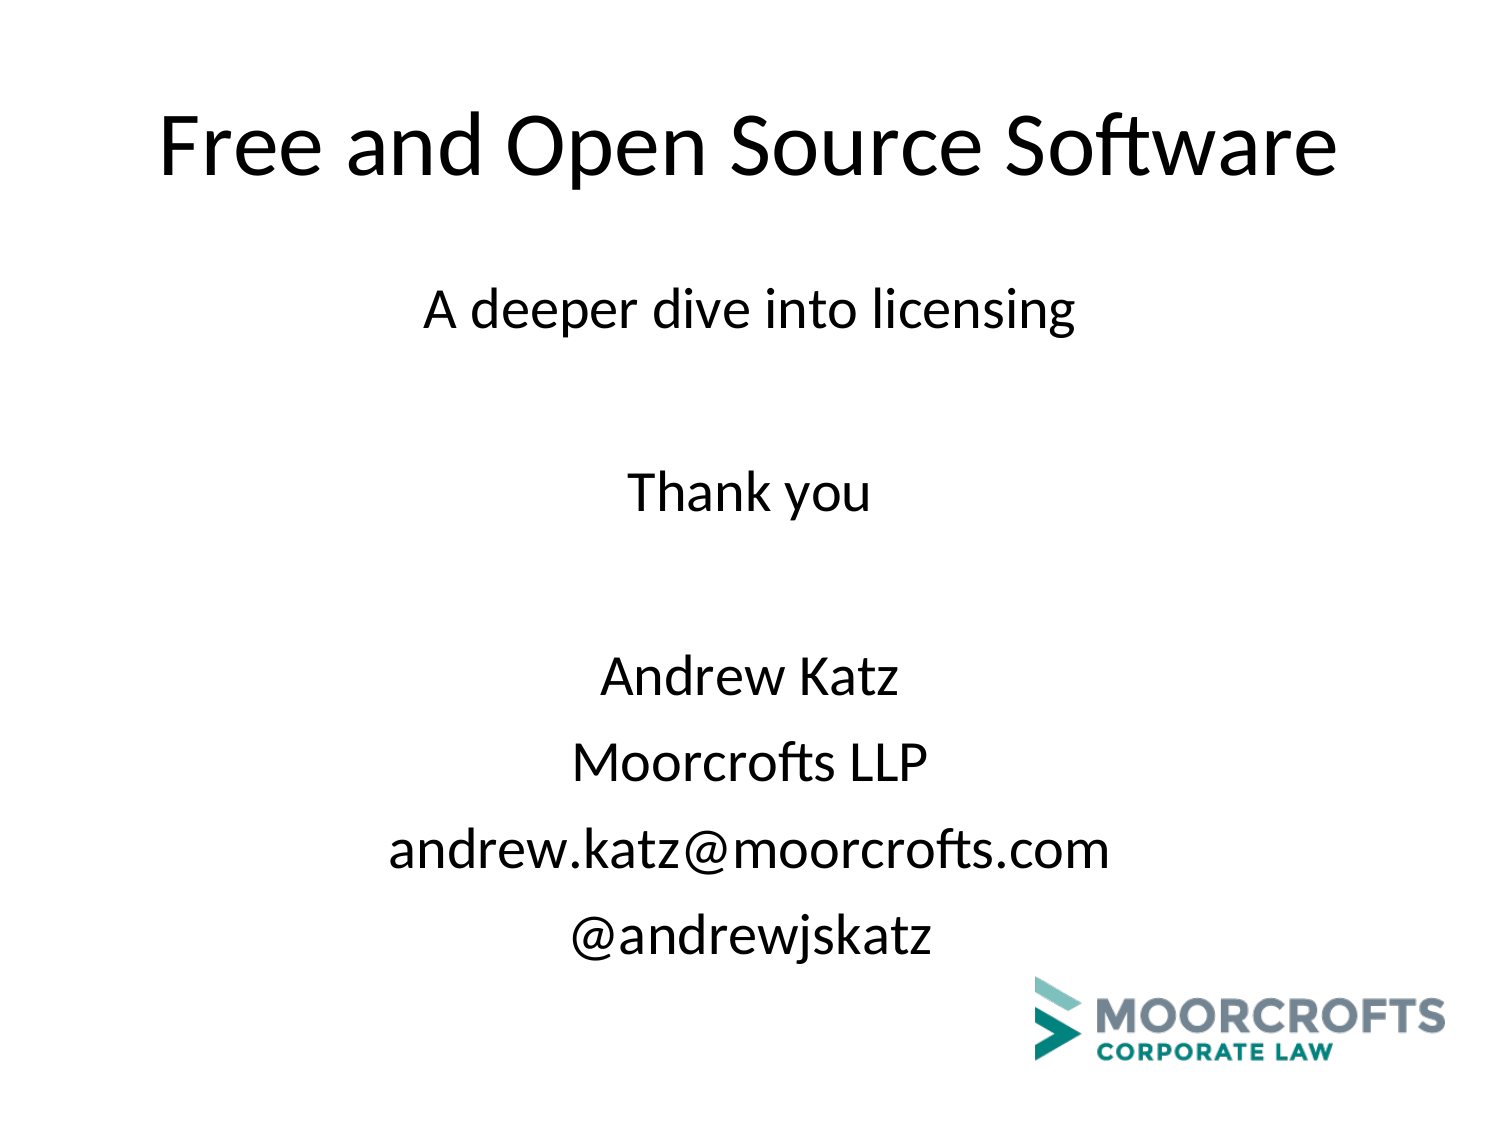

# Free and Open Source Software
A deeper dive into licensing
Thank you
Andrew Katz
Moorcrofts LLP
andrew.katz@moorcrofts.com
@andrewjskatz